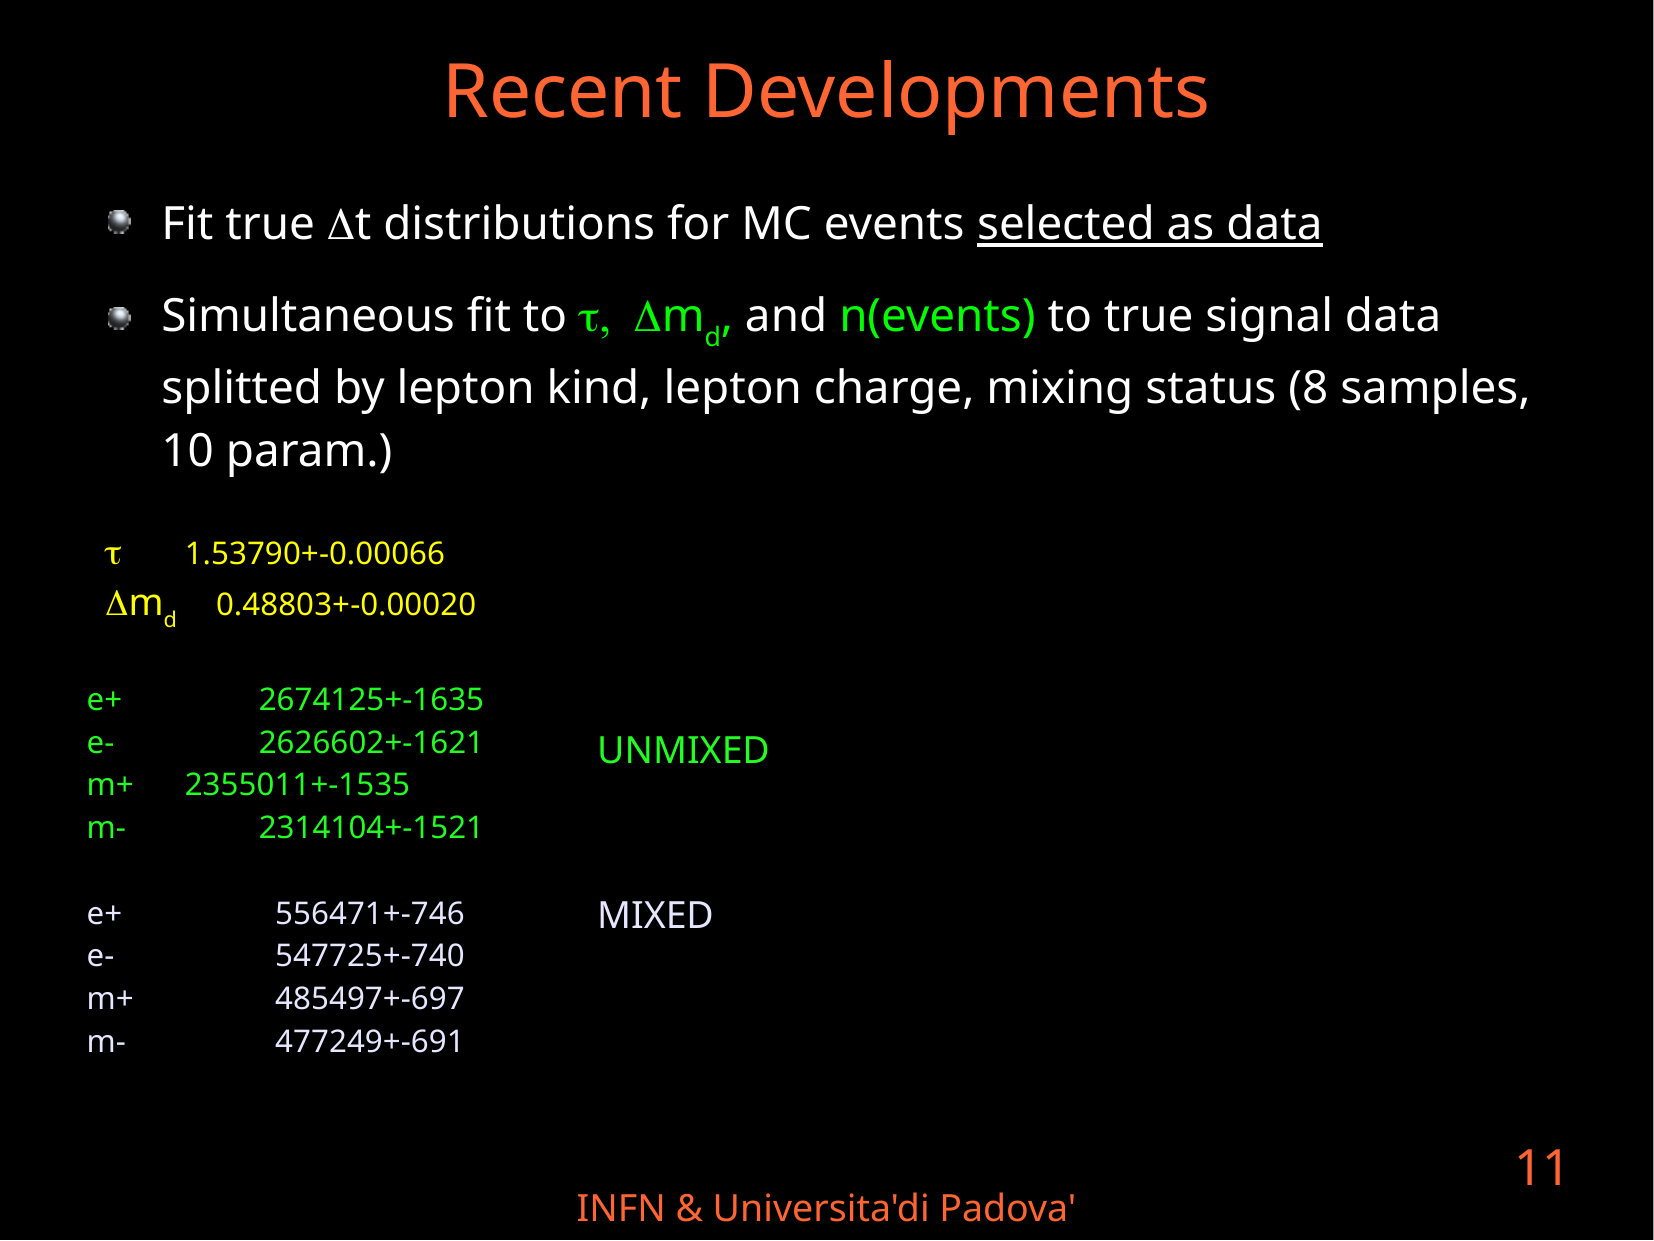

# Recent Developments
Fit true Dt distributions for MC events selected as data
Simultaneous fit to t, Dmd, and n(events) to true signal data splitted by lepton kind, lepton charge, mixing status (8 samples, 10 param.)
 t 	1.53790+-0.00066
 Dmd 0.48803+-0.00020
 e+ 		2674125+-1635
 e-		2626602+-1621
 m+ 	2355011+-1535
 m- 		2314104+-1521
 e+	 	 556471+-746
 e- 	 	 547725+-740
 m+	 	 485497+-697
 m-	 	 477249+-691
UNMIXED
MIXED